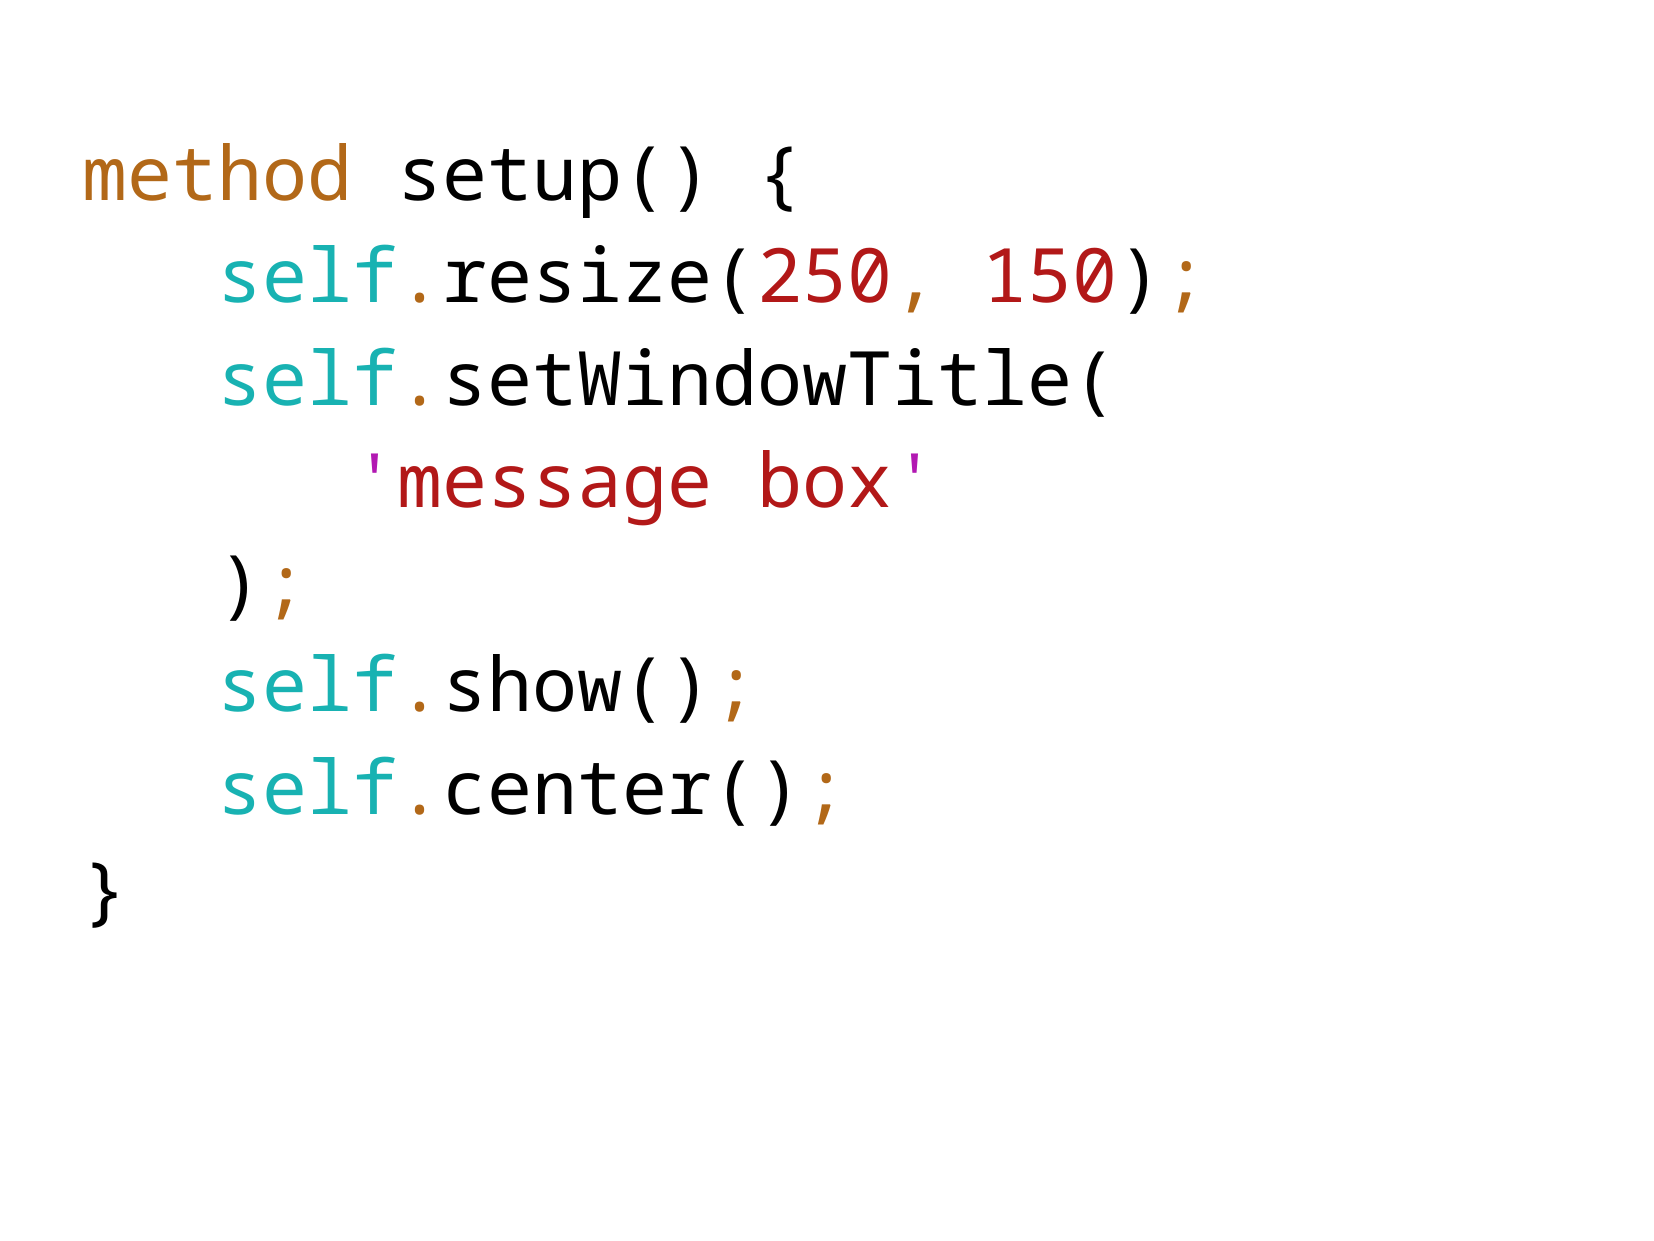

# method setup() { self.resize(250, 150); self.setWindowTitle( 'message box' ); self.show(); self.center(); }